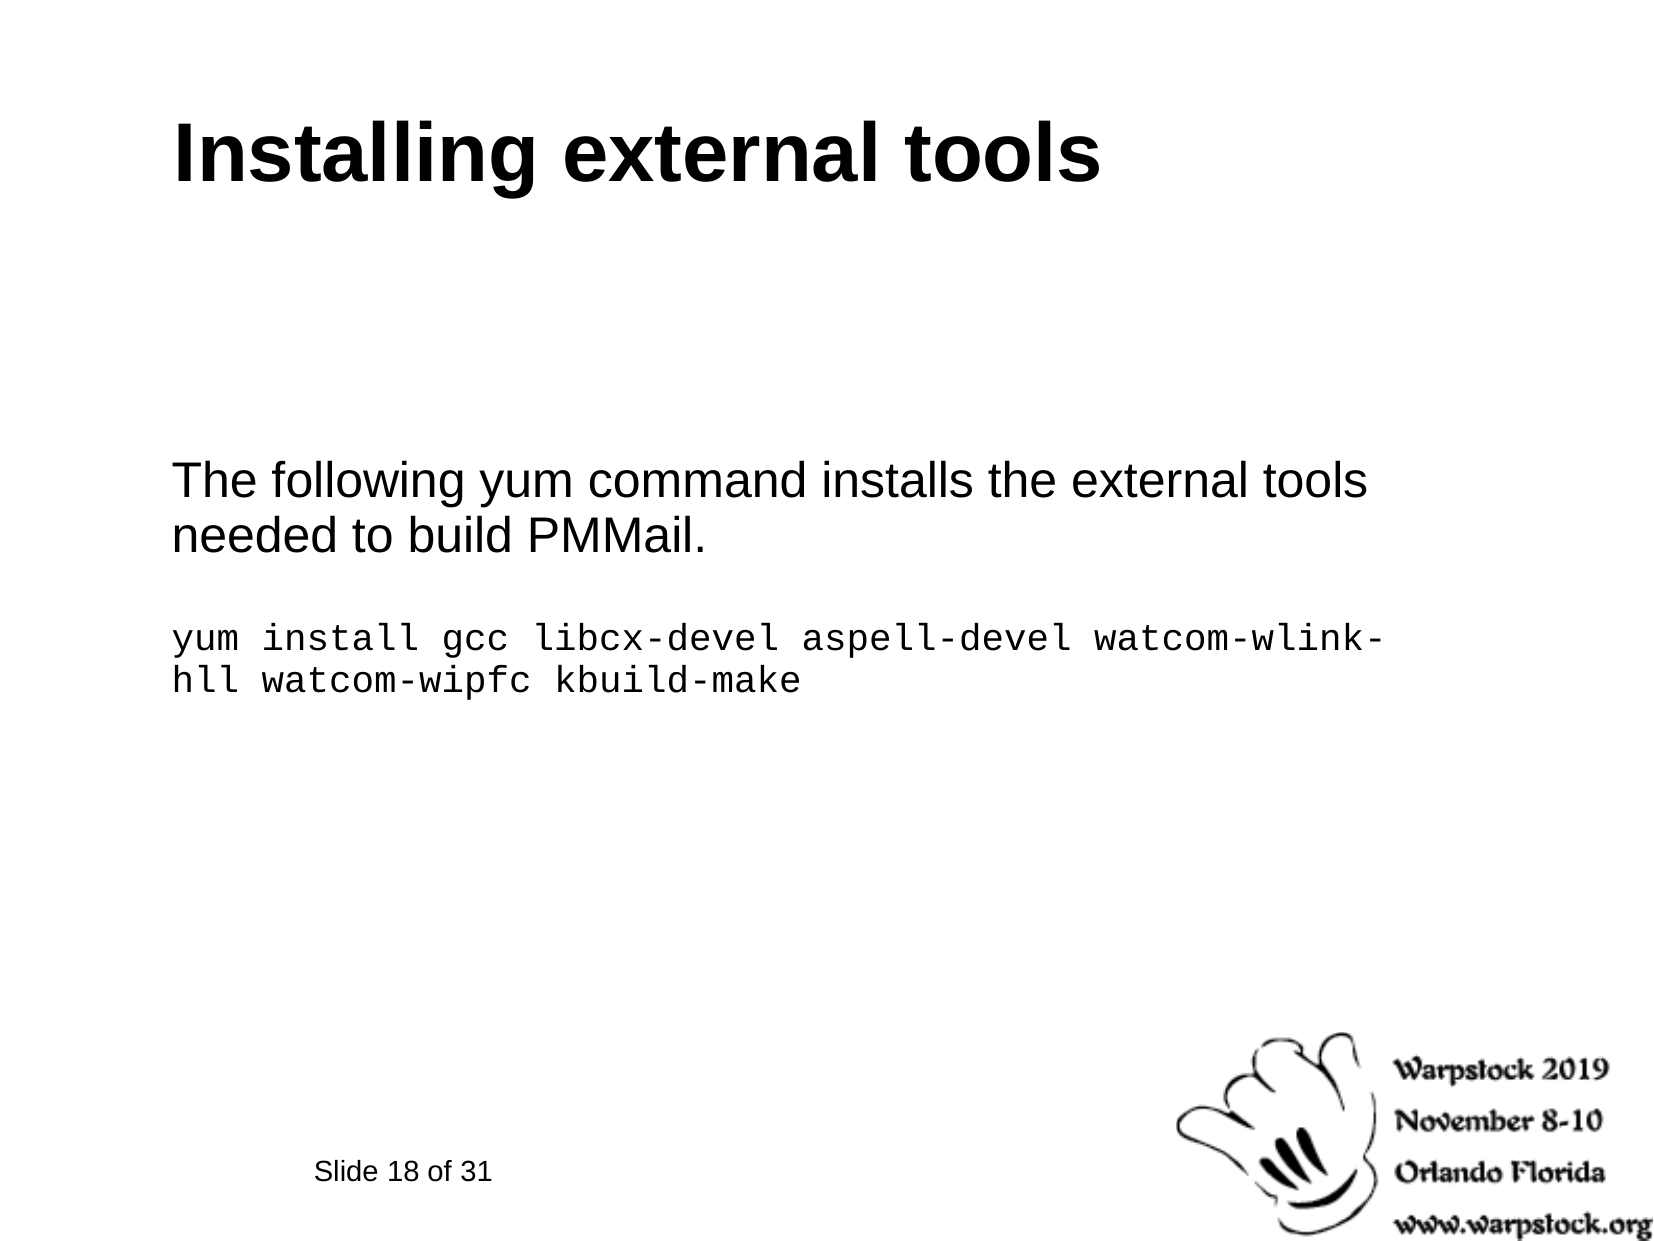

# Installing external tools
The following yum command installs the external tools needed to build PMMail.
yum install gcc libcx-devel aspell-devel watcom-wlink-hll watcom-wipfc kbuild-make